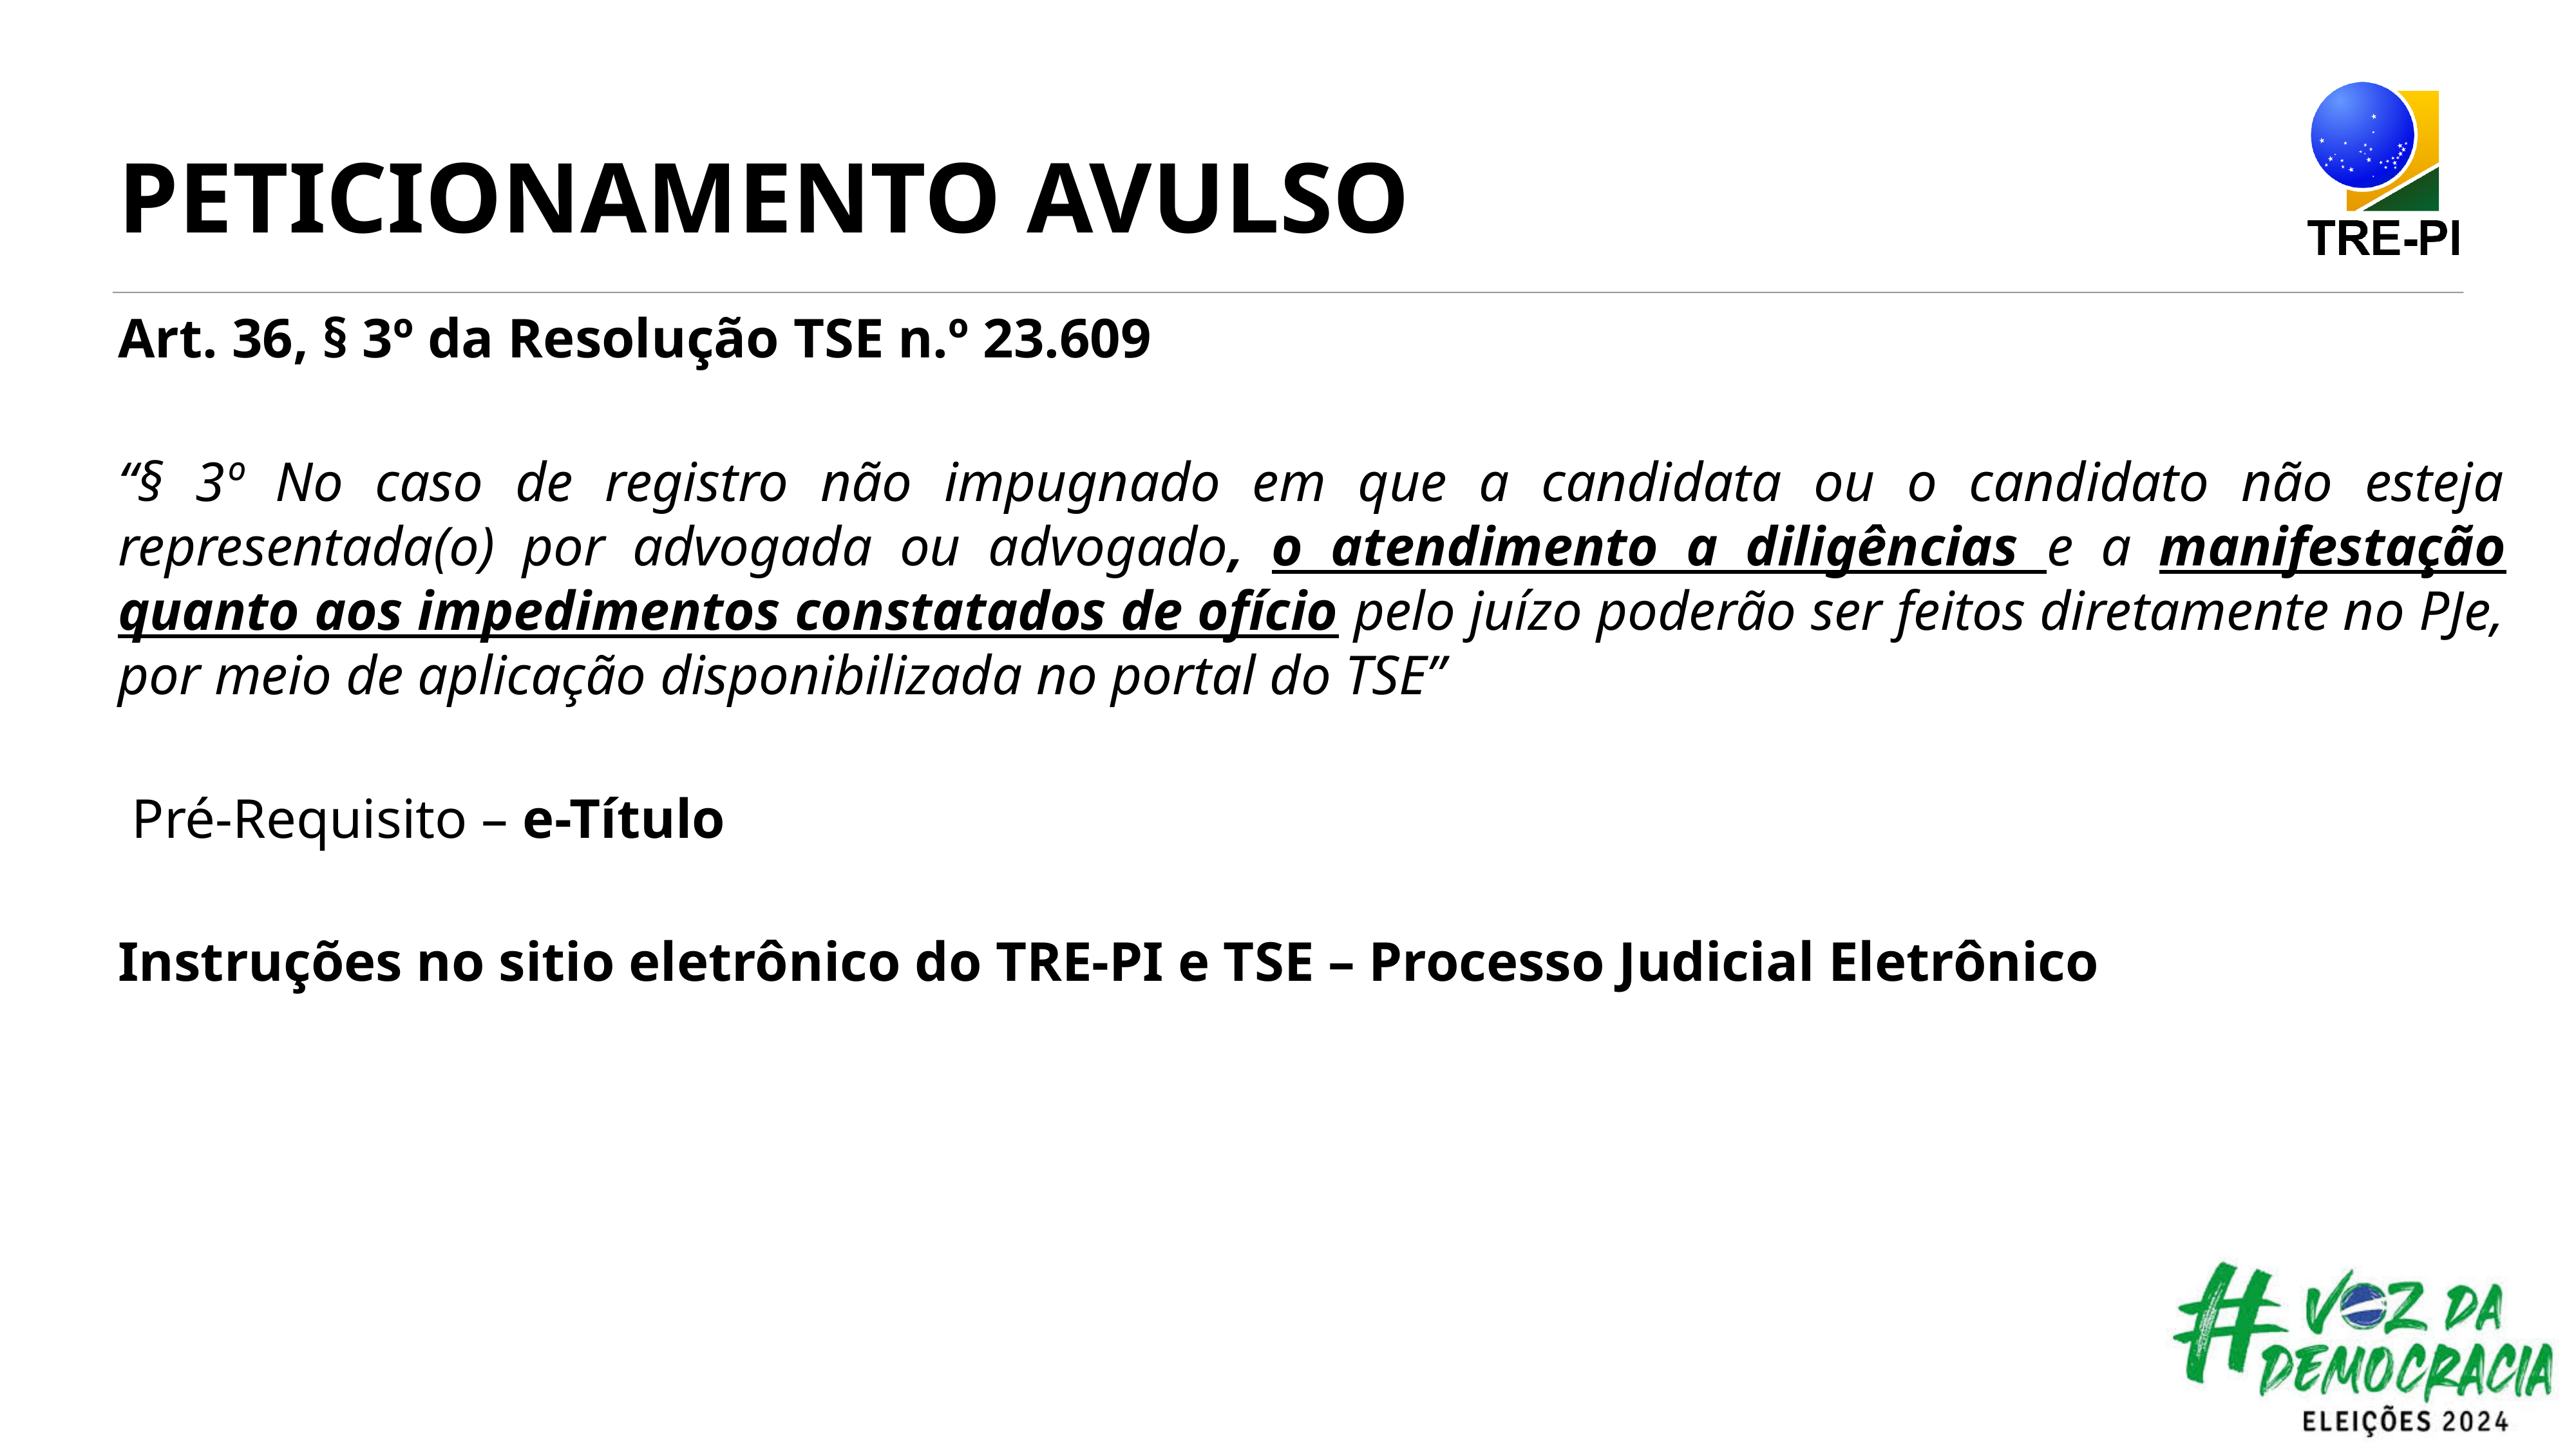

# PETICIONAMENTO AVULSO
Art. 36, § 3º da Resolução TSE n.º 23.609
“§ 3º No caso de registro não impugnado em que a candidata ou o candidato não esteja representada(o) por advogada ou advogado, o atendimento a diligências e a manifestação quanto aos impedimentos constatados de ofício pelo juízo poderão ser feitos diretamente no PJe, por meio de aplicação disponibilizada no portal do TSE”
 Pré-Requisito – e-Título
Instruções no sitio eletrônico do TRE-PI e TSE – Processo Judicial Eletrônico